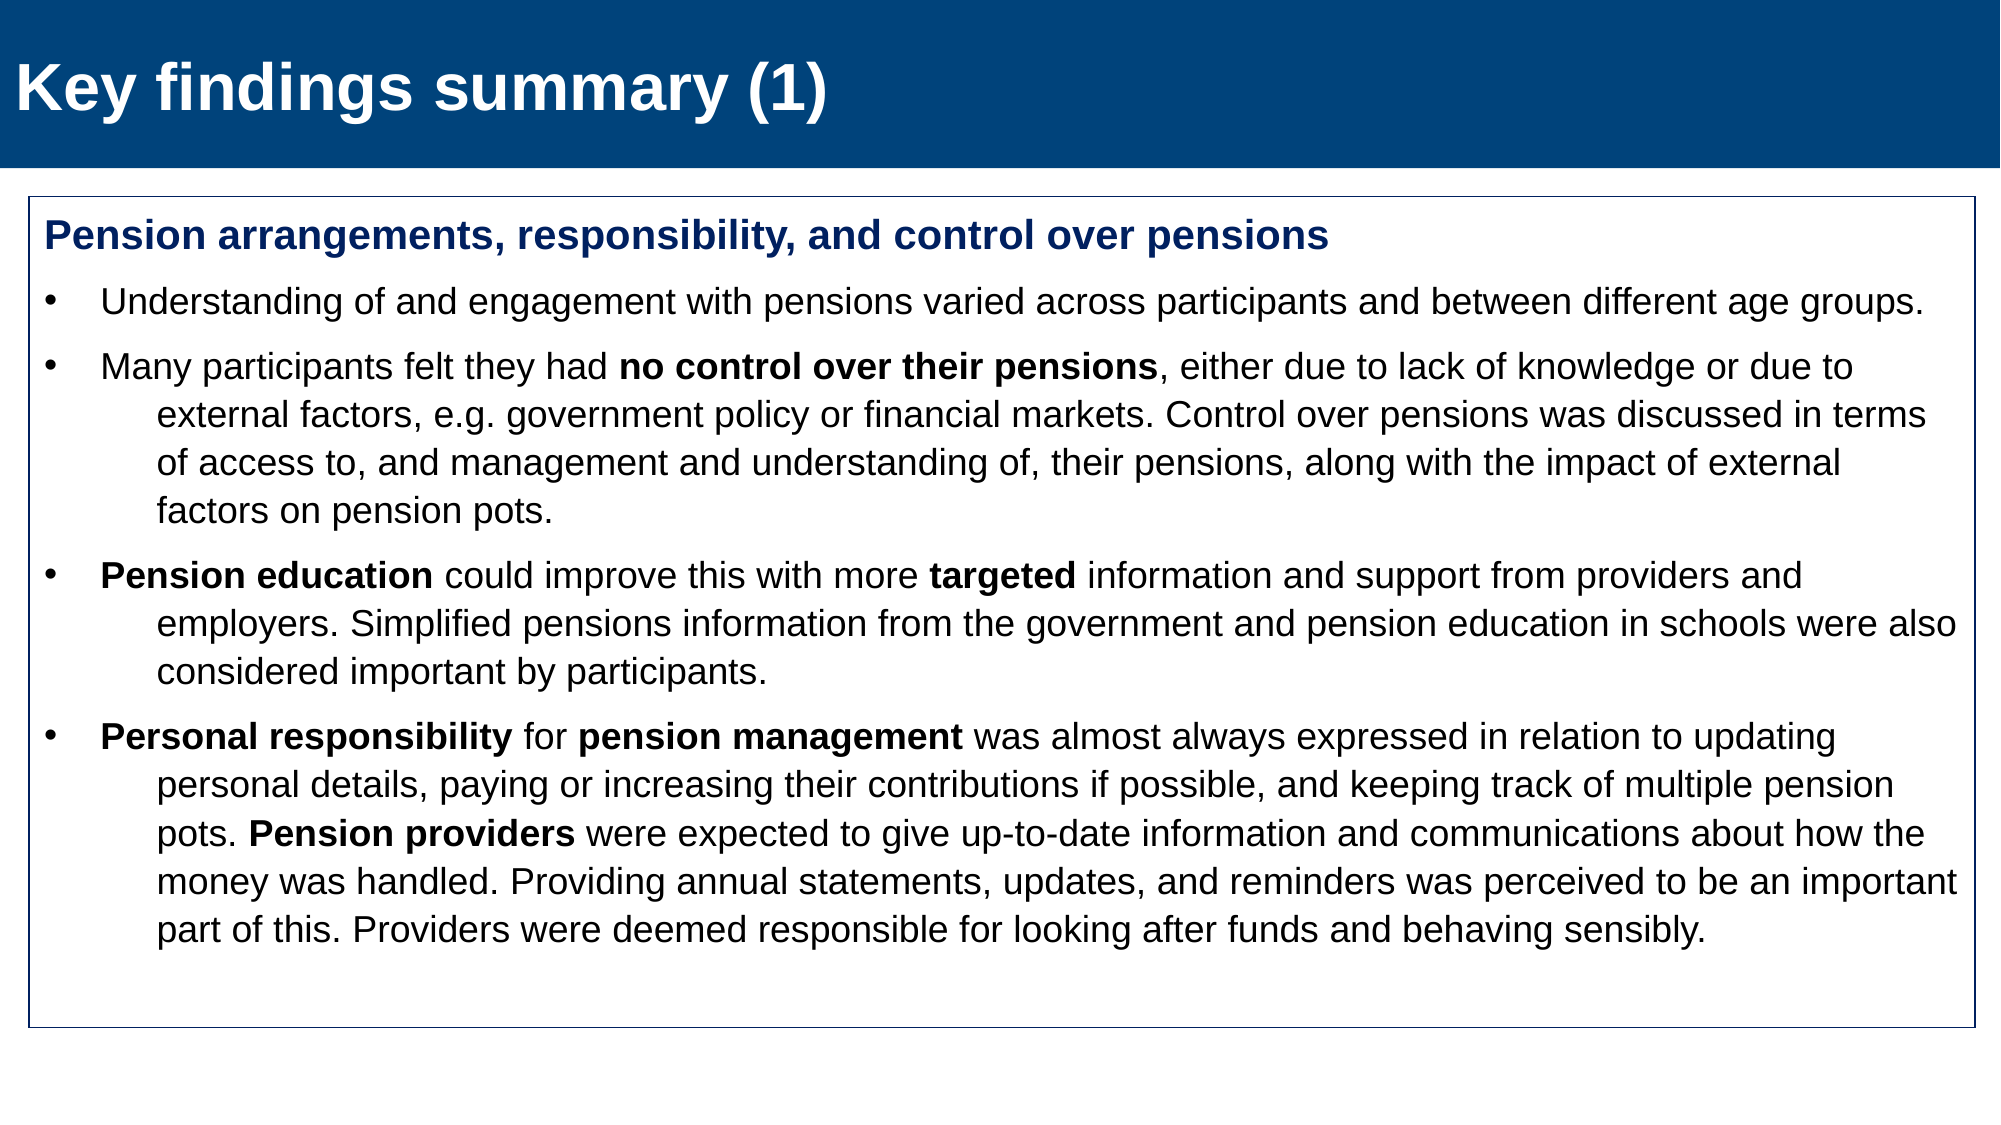

# Key findings summary (1)
Pension arrangements, responsibility, and control over pensions
Understanding of and engagement with pensions varied across participants and between different age groups.
Many participants felt they had no control over their pensions, either due to lack of knowledge or due to external factors, e.g. government policy or financial markets. Control over pensions was discussed in terms of access to, and management and understanding of, their pensions, along with the impact of external factors on pension pots.
Pension education could improve this with more targeted information and support from providers and employers. Simplified pensions information from the government and pension education in schools were also considered important by participants.
Personal responsibility for pension management was almost always expressed in relation to updating personal details, paying or increasing their contributions if possible, and keeping track of multiple pension pots. Pension providers were expected to give up-to-date information and communications about how the money was handled. Providing annual statements, updates, and reminders was perceived to be an important part of this. Providers were deemed responsible for looking after funds and behaving sensibly.